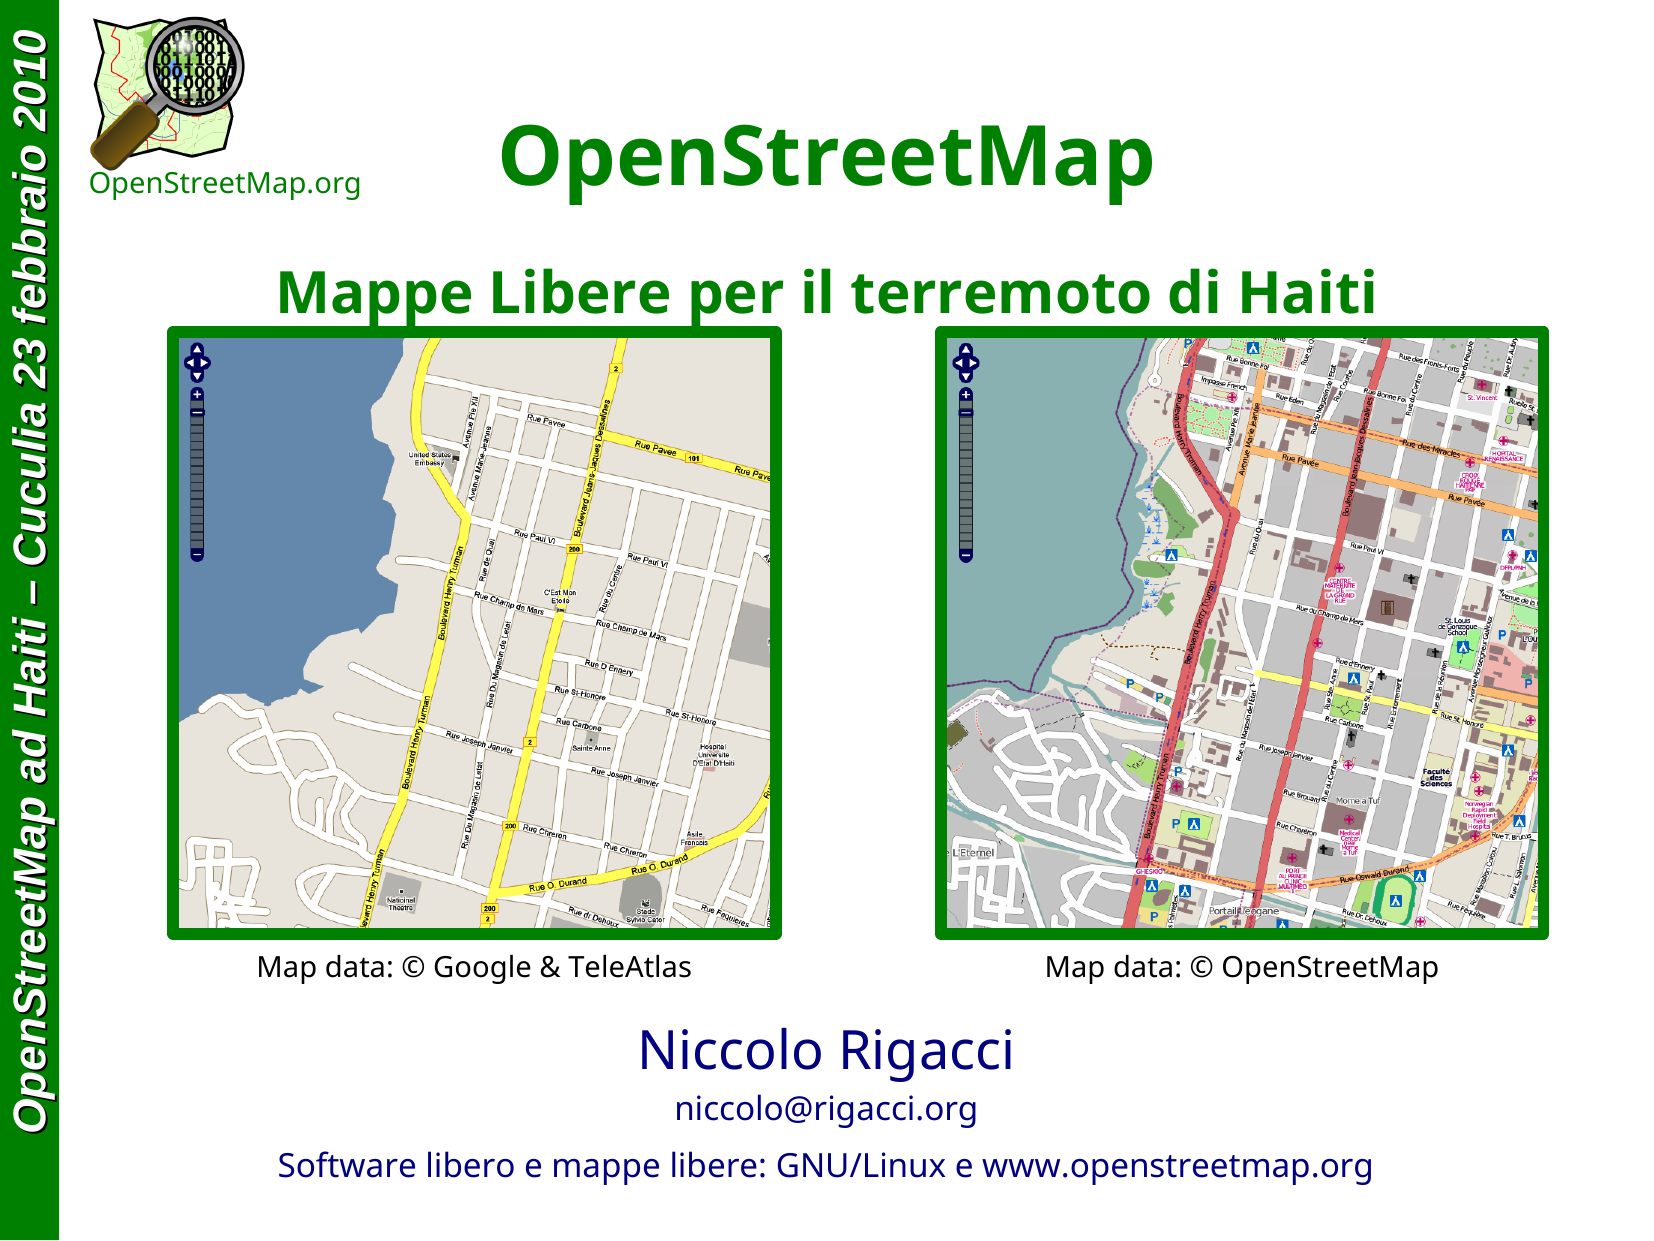

OpenStreetMap.org
OpenStreetMap
Mappe Libere per il terremoto di Haiti
Map data: © Google & TeleAtlas
Map data: © OpenStreetMap
Niccolo Rigacci
niccolo@rigacci.org
Software libero e mappe libere: GNU/Linux e www.openstreetmap.org